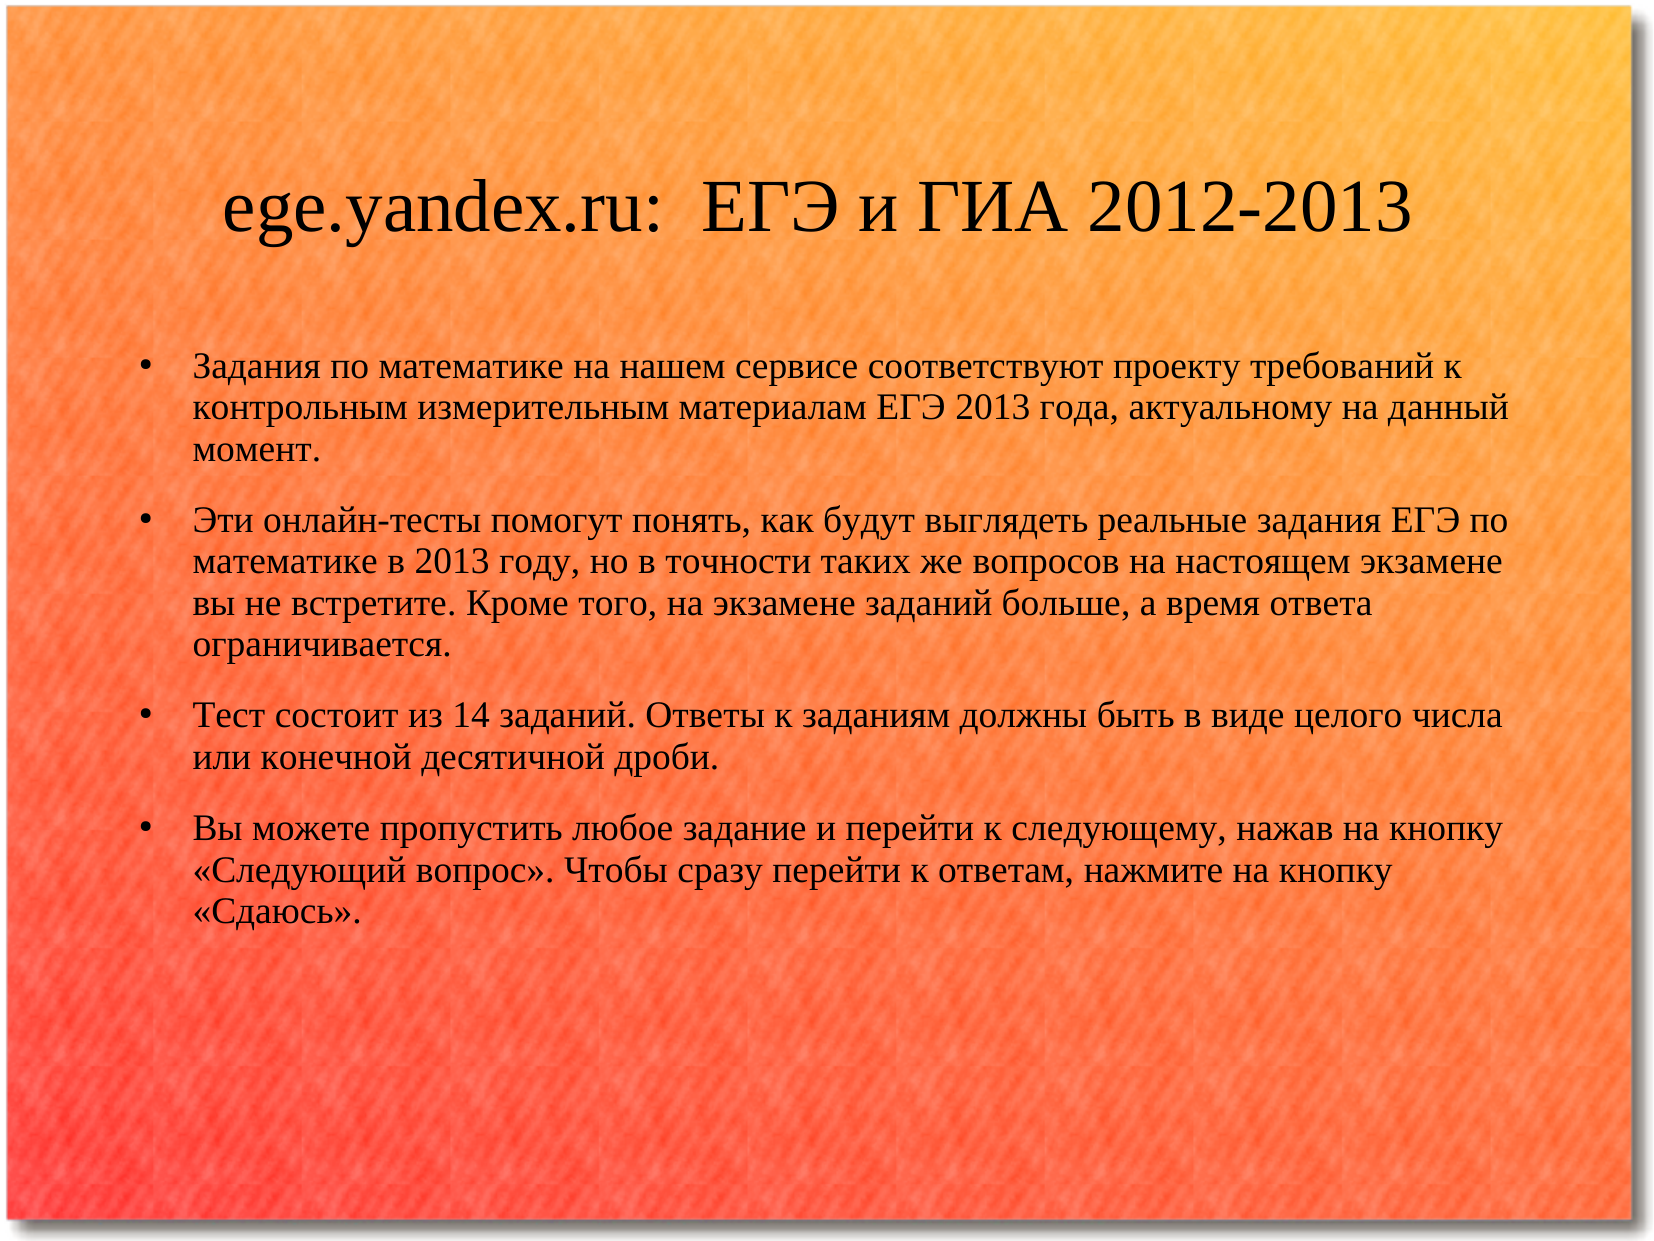

# ege.yandex.ru: ЕГЭ и ГИА 2012-2013
Задания по математике на нашем сервисе соответствуют проекту требований к контрольным измерительным материалам ЕГЭ 2013 года, актуальному на данный момент.
Эти онлайн-тесты помогут понять, как будут выглядеть реальные задания ЕГЭ по математике в 2013 году, но в точности таких же вопросов на настоящем экзамене вы не встретите. Кроме того, на экзамене заданий больше, а время ответа ограничивается.
Тест состоит из 14 заданий. Ответы к заданиям должны быть в виде целого числа или конечной десятичной дроби.
Вы можете пропустить любое задание и перейти к следующему, нажав на кнопку «Следующий вопрос». Чтобы сразу перейти к ответам, нажмите на кнопку «Сдаюсь».